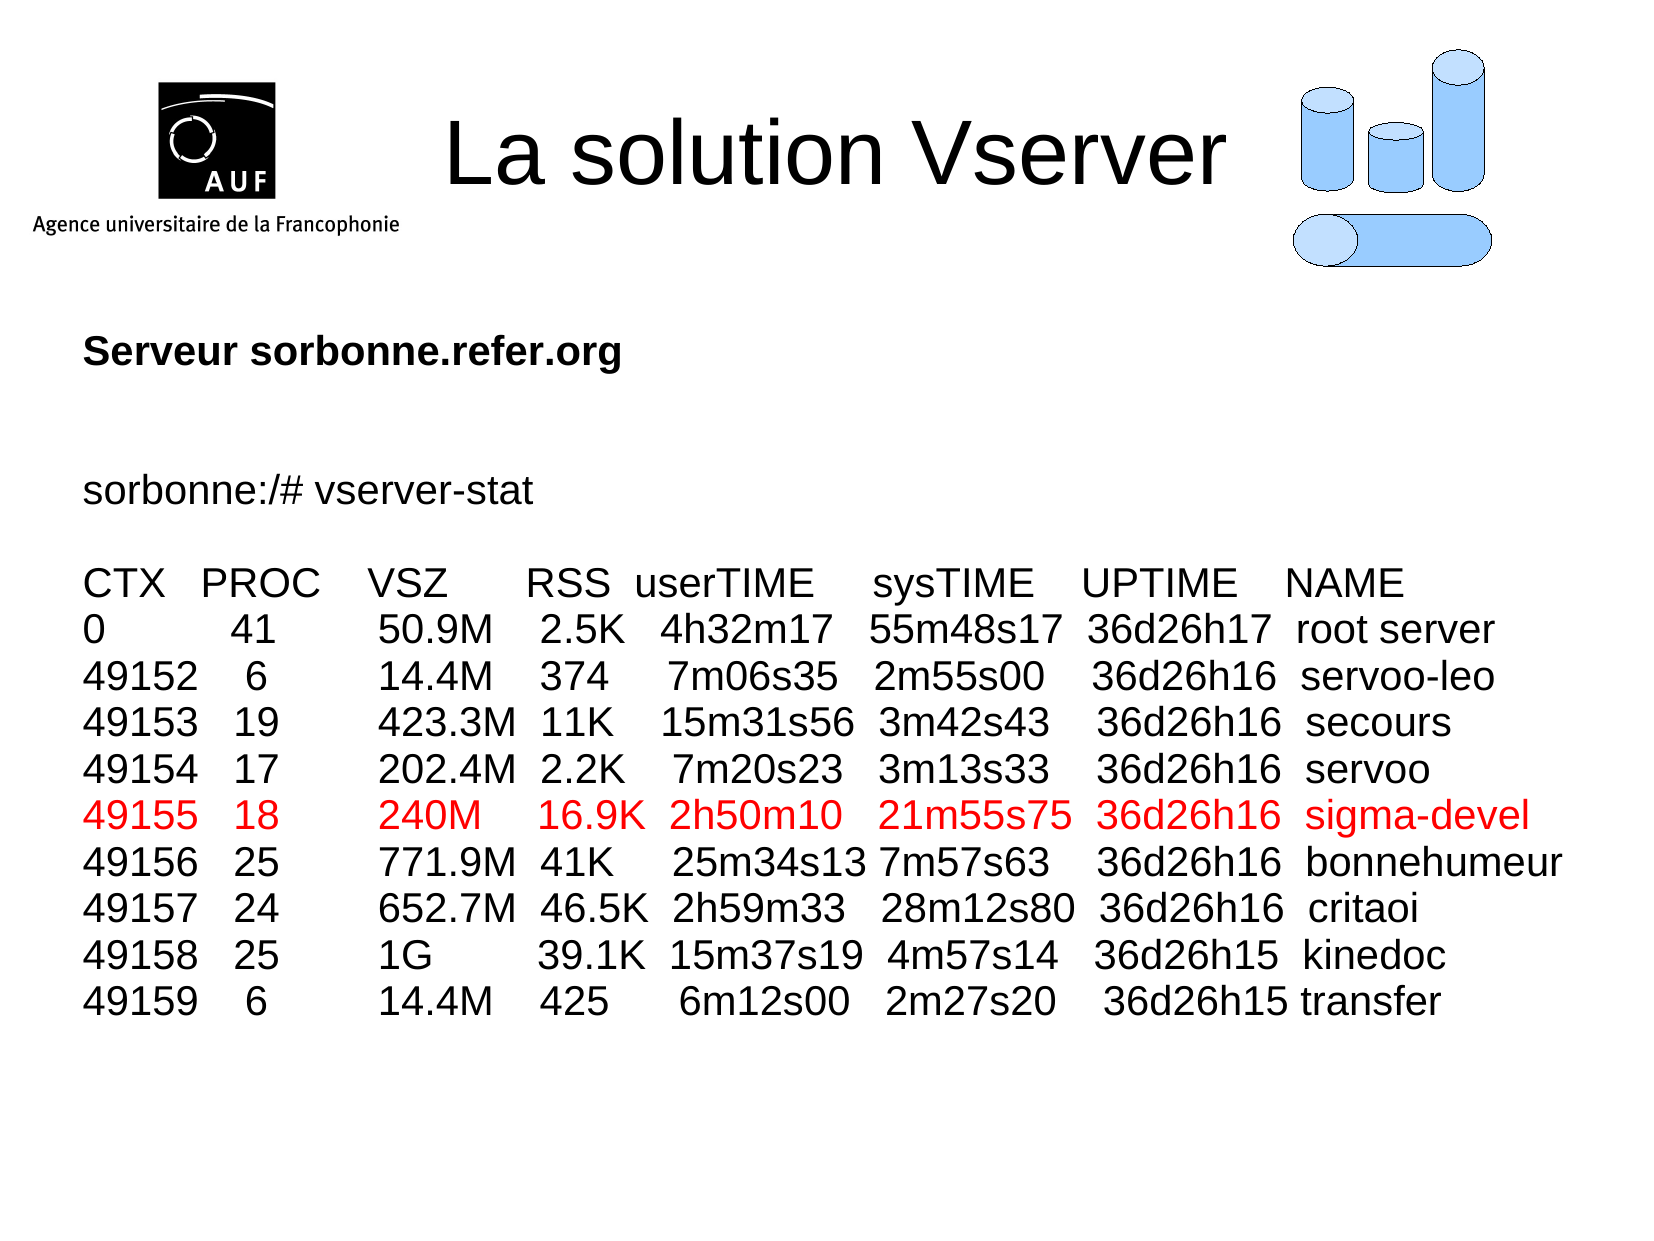

# La solution Vserver
Serveur sorbonne.refer.org
sorbonne:/# vserver-stat
CTX PROC VSZ 	RSS userTIME sysTIME UPTIME NAME
0 	41 		50.9M 2.5K 4h32m17 55m48s17 36d26h17 root server
49152 6 		14.4M 374 7m06s35 2m55s00 36d26h16 servoo-leo
49153 19 		423.3M 11K 15m31s56 3m42s43 36d26h16 secours
49154 17 		202.4M 2.2K 7m20s23 3m13s33 36d26h16 servoo
49155 18 	240M 	 16.9K 2h50m10 21m55s75 36d26h16 sigma-devel
49156 25 		771.9M 41K 25m34s13 7m57s63 36d26h16 bonnehumeur
49157 24 		652.7M 46.5K 2h59m33 28m12s80 36d26h16 critaoi
49158 25 	1G 	 39.1K 15m37s19 4m57s14 36d26h15 kinedoc
49159 6 		14.4M 425 6m12s00 2m27s20 36d26h15 transfer